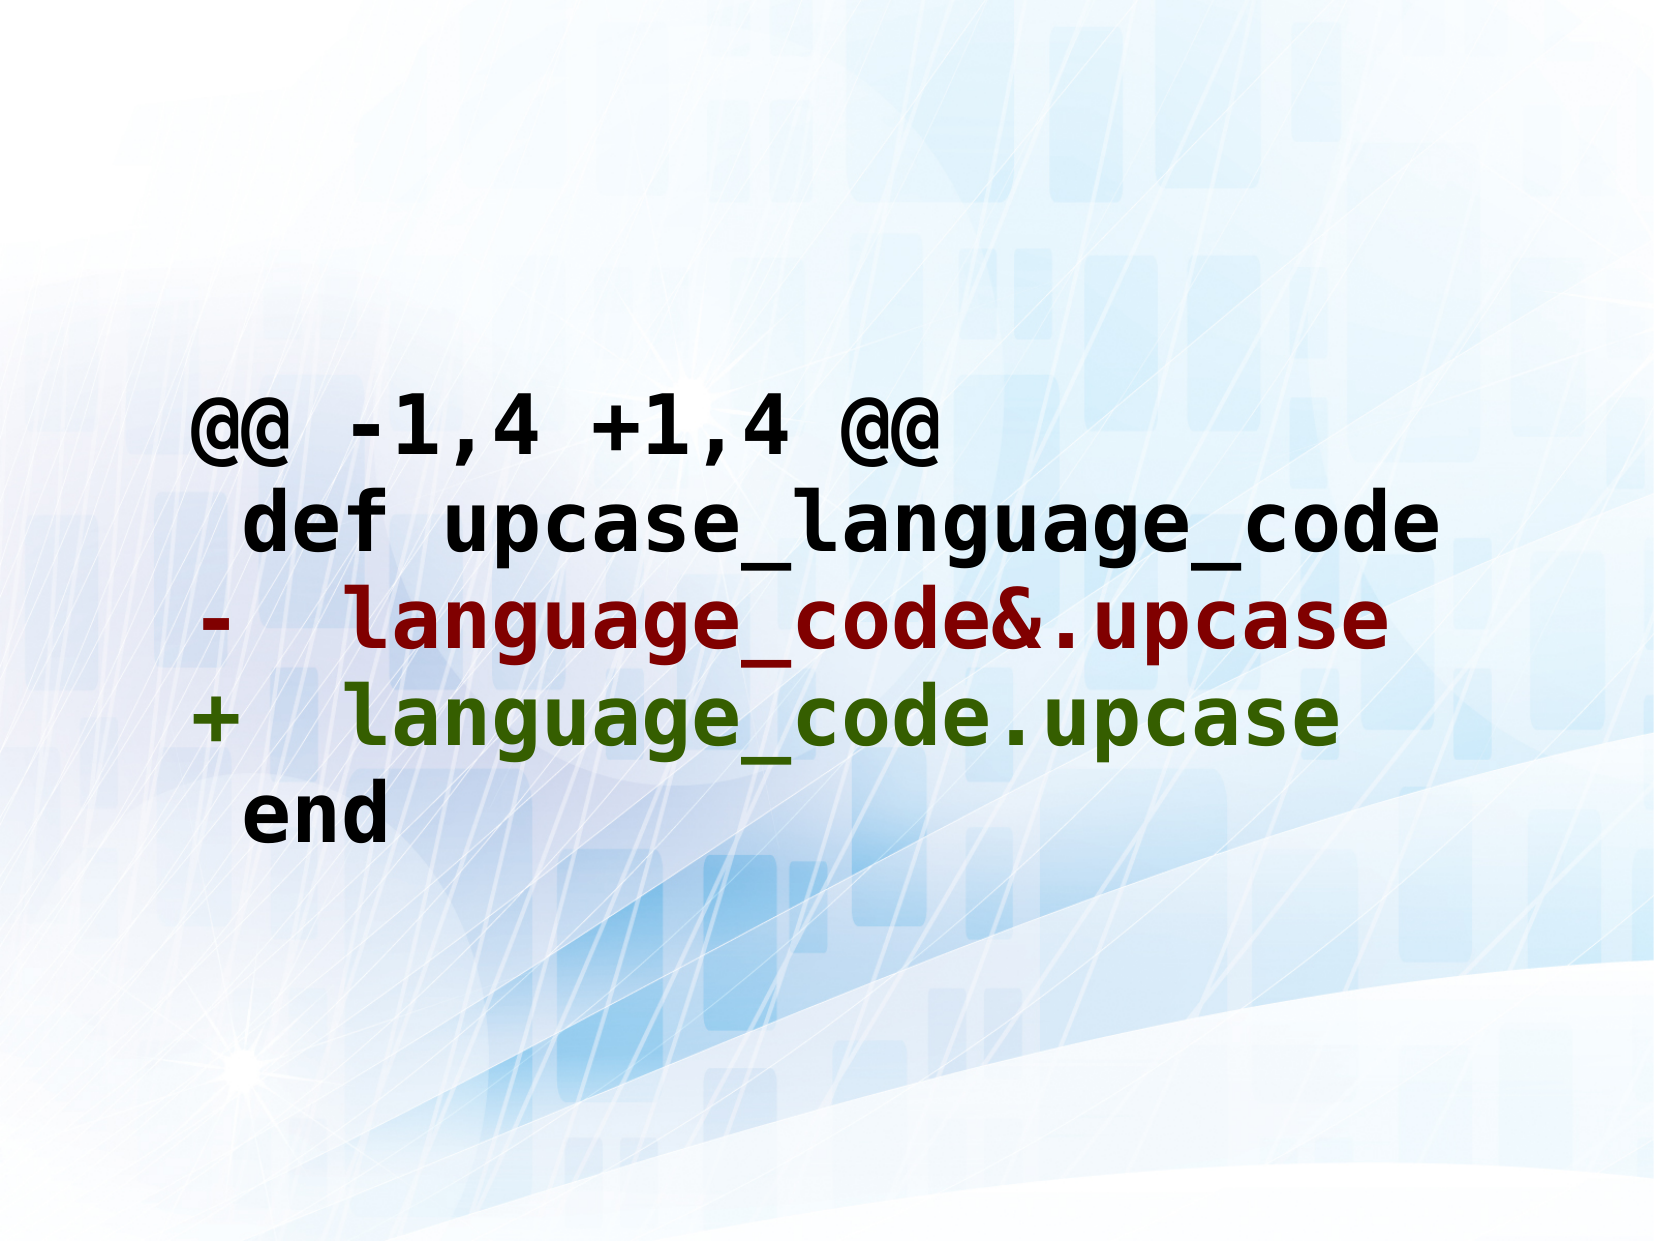

@@ -1,4 +1,4 @@
 def upcase_language_code
- language_code&.upcase
+ language_code.upcase
 end